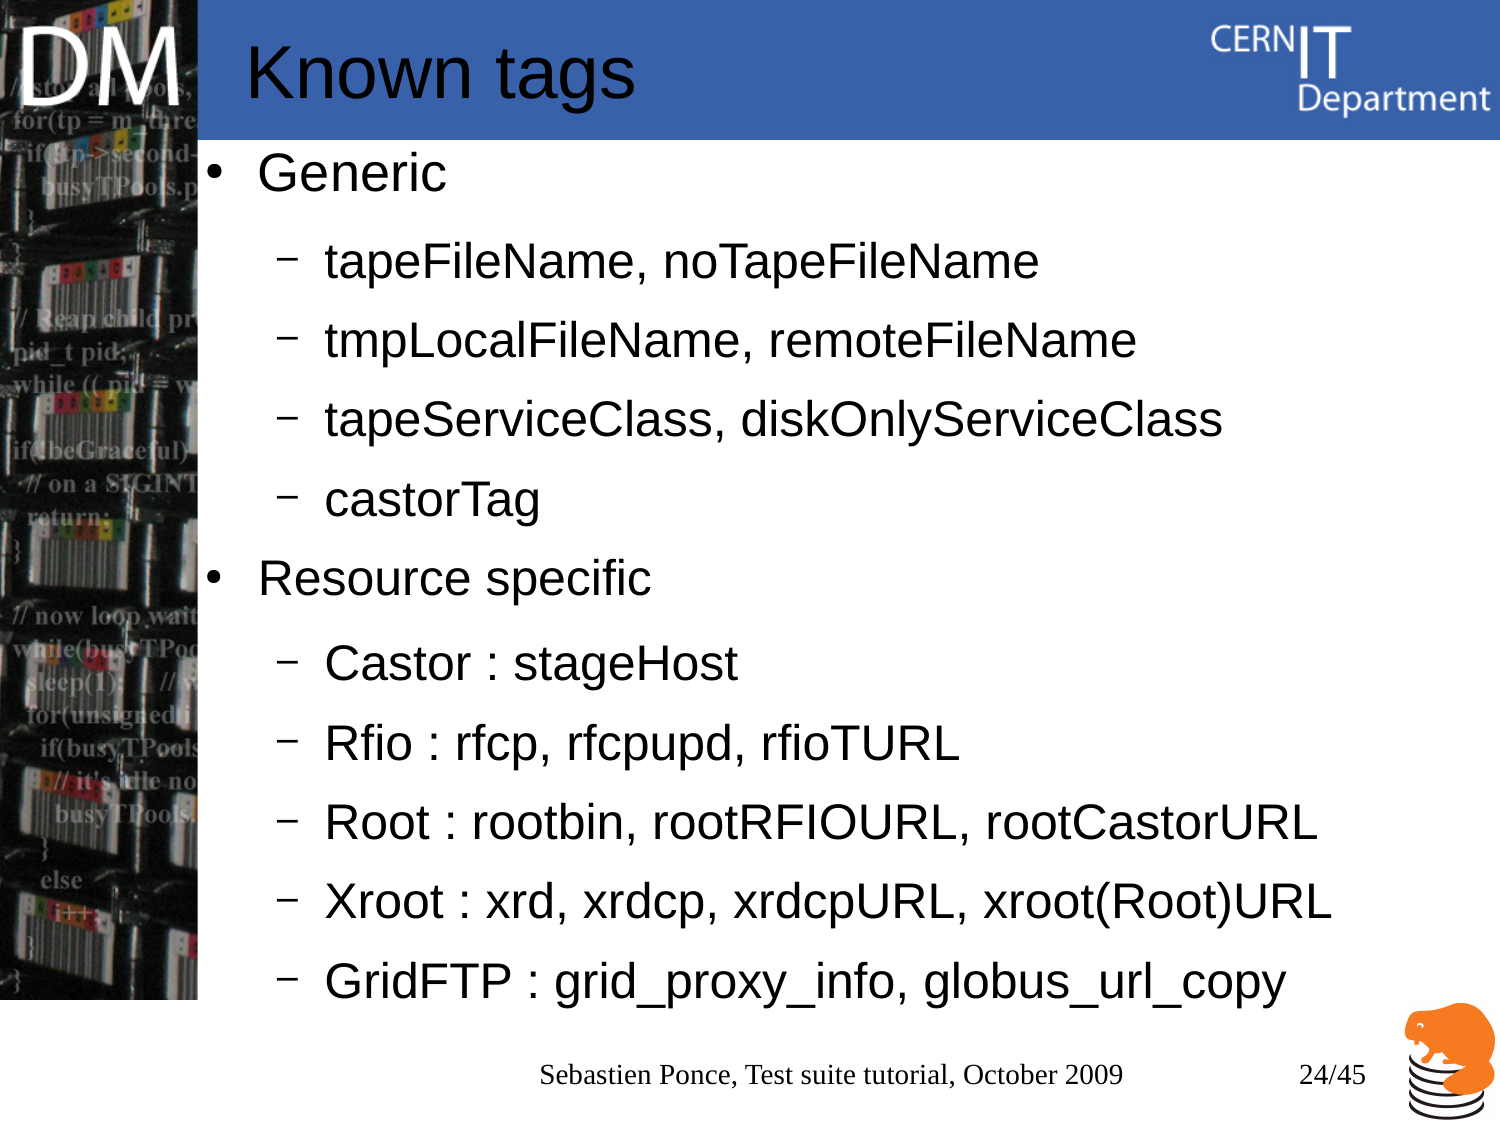

# Known tags
Generic
tapeFileName, noTapeFileName
tmpLocalFileName, remoteFileName
tapeServiceClass, diskOnlyServiceClass
castorTag
Resource specific
Castor : stageHost
Rfio : rfcp, rfcpupd, rfioTURL
Root : rootbin, rootRFIOURL, rootCastorURL
Xroot : xrd, xrdcp, xrdcpURL, xroot(Root)URL
GridFTP : grid_proxy_info, globus_url_copy